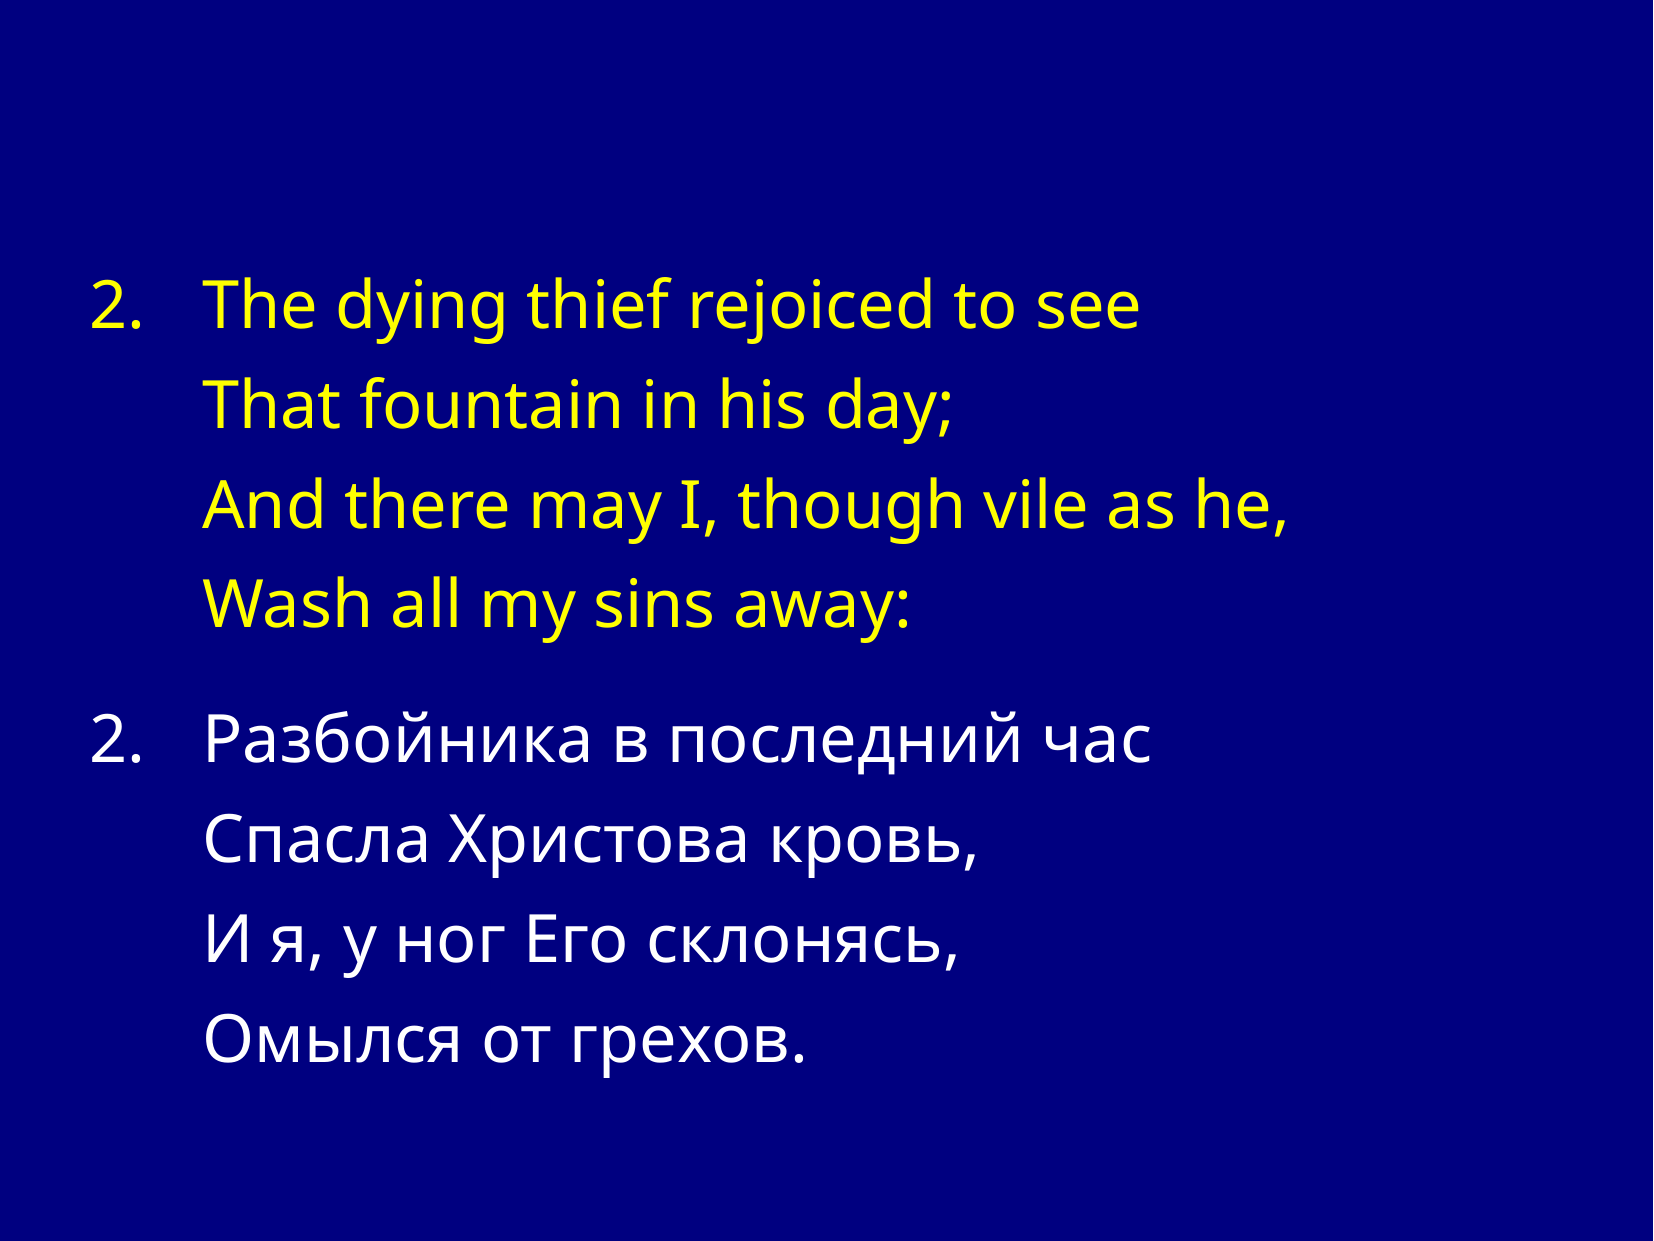

2.	The dying thief rejoiced to see
	That fountain in his day;
	And there may I, though vile as he,
	Wash all my sins away:
2.	Разбойника в последний час
	Спасла Христова кровь,
	И я, у ног Его склонясь,
	Омылся от грехов.